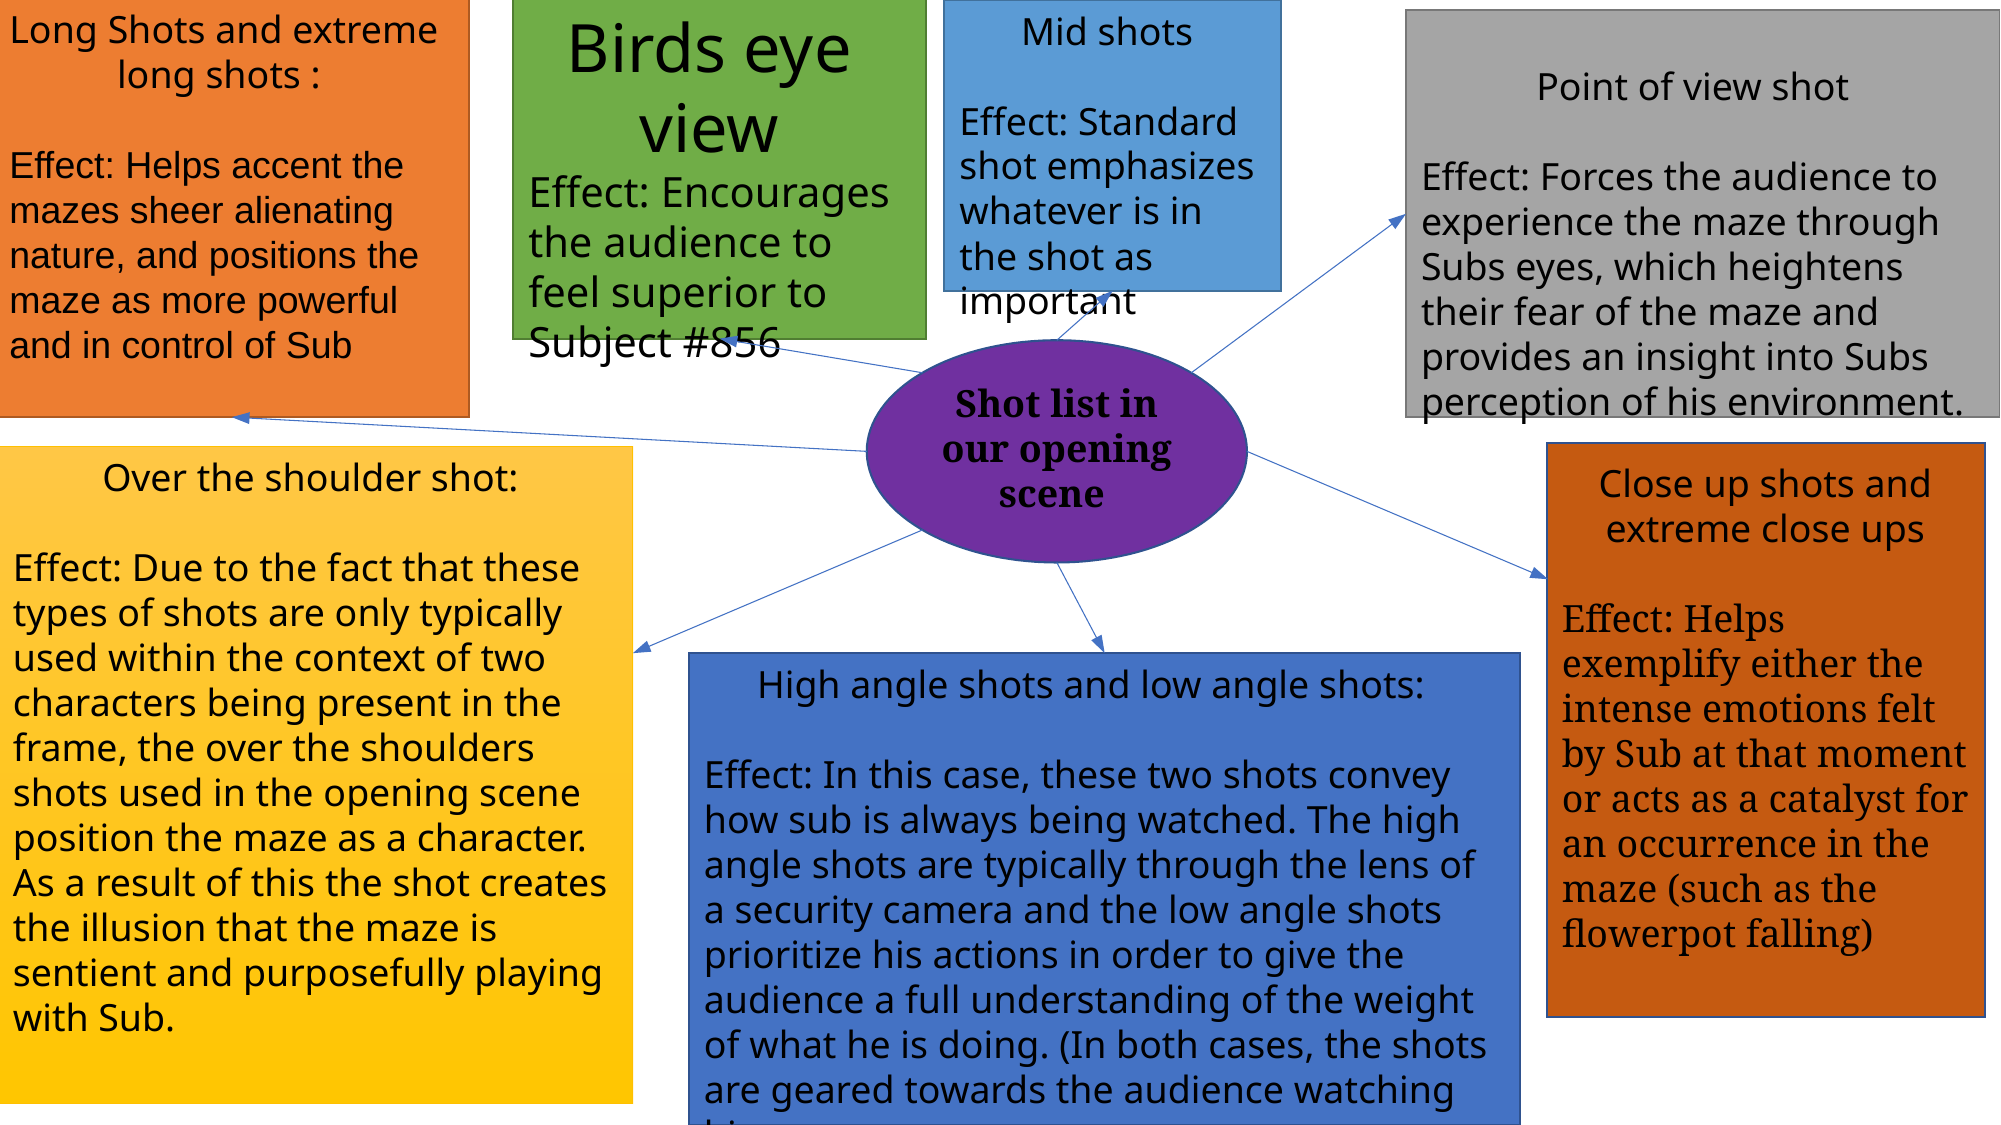

Mid shots
Effect: Standard shot emphasizes whatever is in the shot as important
Long Shots and extreme long shots :
Effect: Helps accent the mazes sheer alienating nature, and positions the maze as more powerful and in control of Sub
Birds eye view
Effect: Encourages the audience to feel superior to Subject #856
Point of view shot
Effect: Forces the audience to experience the maze through Subs eyes, which heightens their fear of the maze and provides an insight into Subs perception of his environment.
Shot list in our opening scene
Close up shots and extreme close ups
Effect: Helps exemplify either the intense emotions felt by Sub at that moment or acts as a catalyst for an occurrence in the maze (such as the flowerpot falling)
Over the shoulder shot:
Effect: Due to the fact that these types of shots are only typically used within the context of two characters being present in the frame, the over the shoulders shots used in the opening scene position the maze as a character. As a result of this the shot creates the illusion that the maze is sentient and purposefully playing with Sub.
High angle shots and low angle shots:
Effect: In this case, these two shots convey how sub is always being watched. The high angle shots are typically through the lens of a security camera and the low angle shots prioritize his actions in order to give the audience a full understanding of the weight of what he is doing. (In both cases, the shots are geared towards the audience watching him